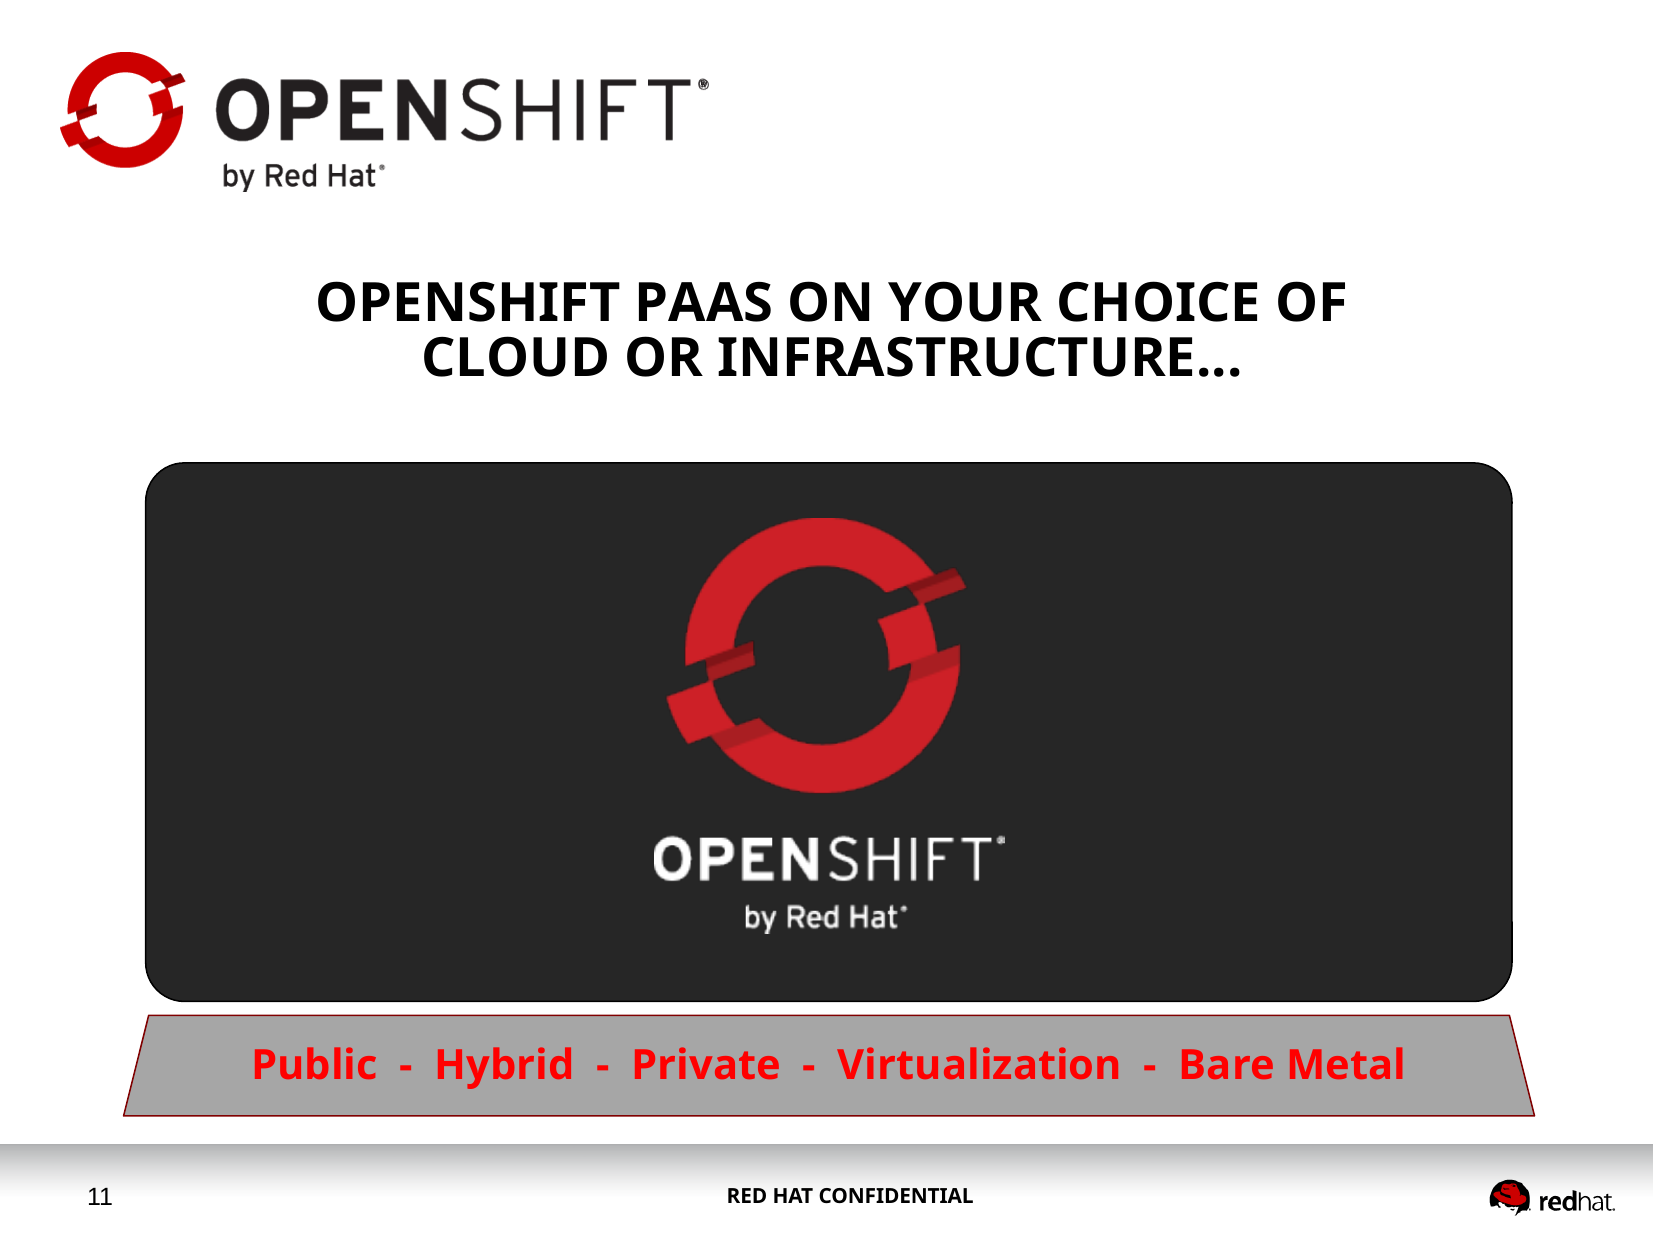

OPENSHIFT PAAS ON YOUR CHOICE OF CLOUD OR INFRASTRUCTURE...
Public - Hybrid - Private - Virtualization - Bare Metal